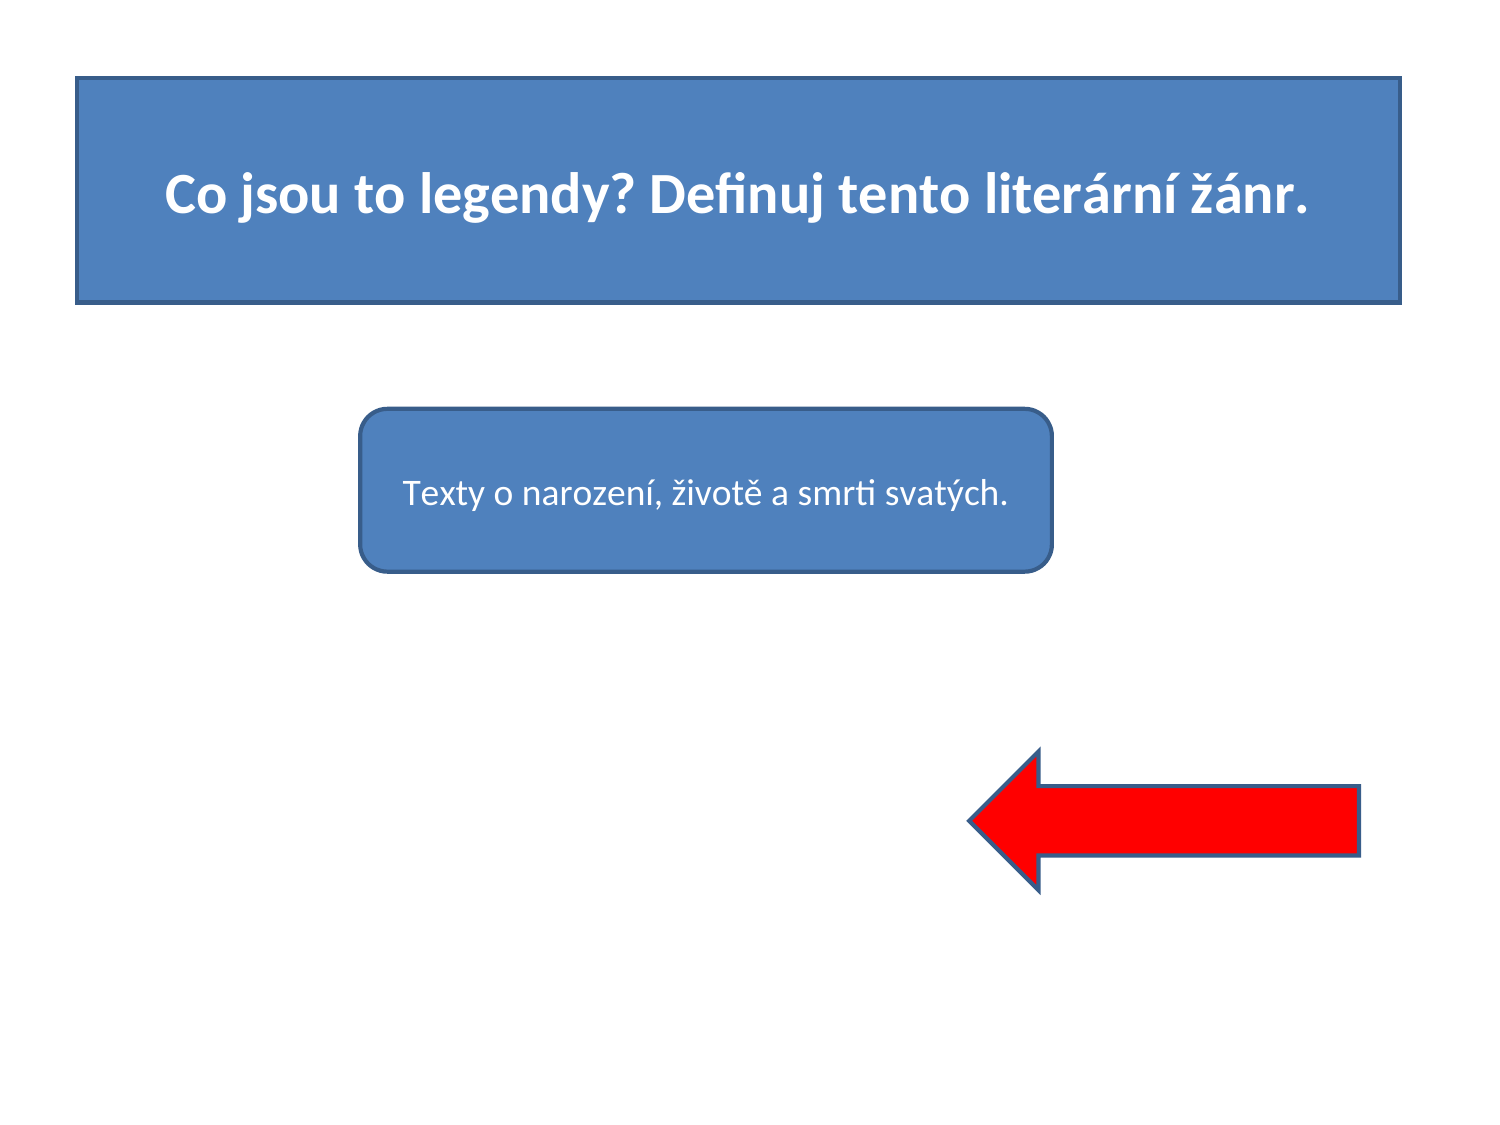

Co jsou to legendy? Definuj tento literární žánr.
Texty o narození, životě a smrti svatých.